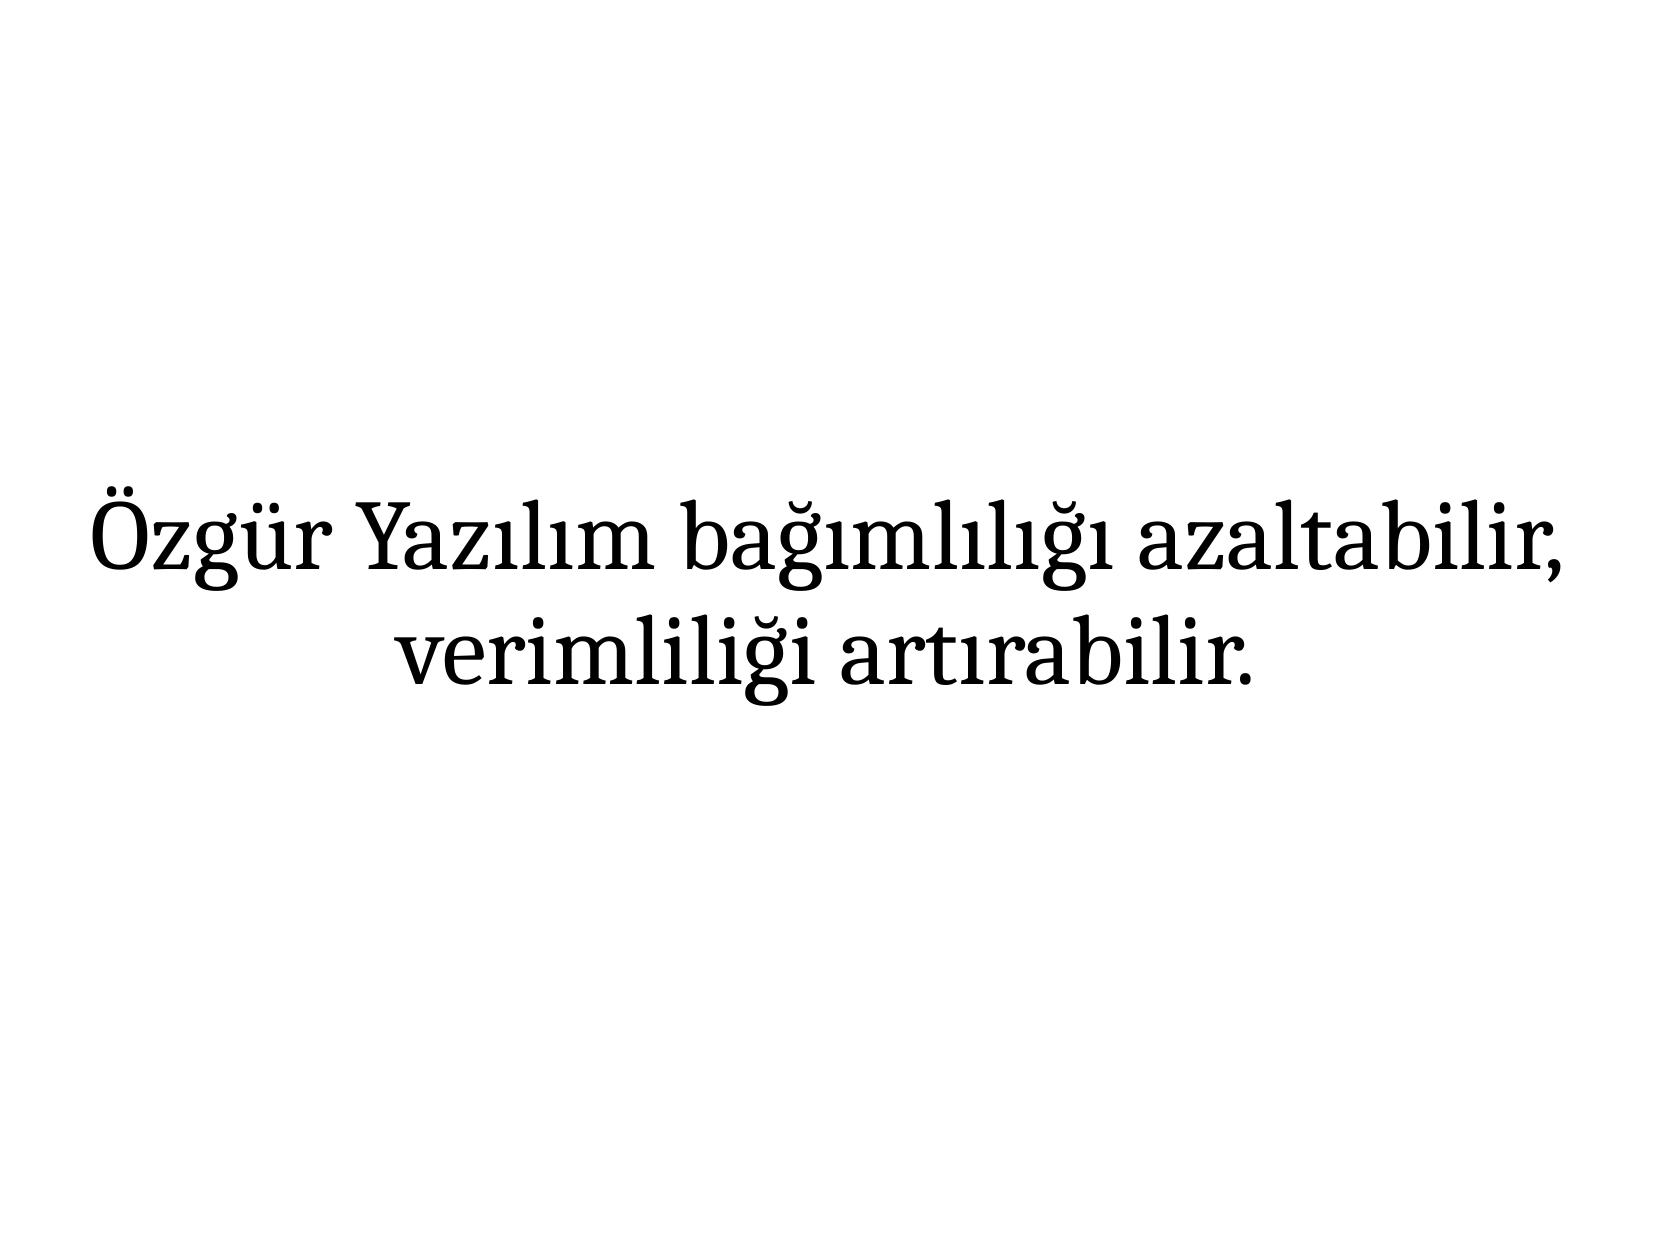

# Özgür Yazılım bağımlılığı azaltabilir, verimliliği artırabilir.